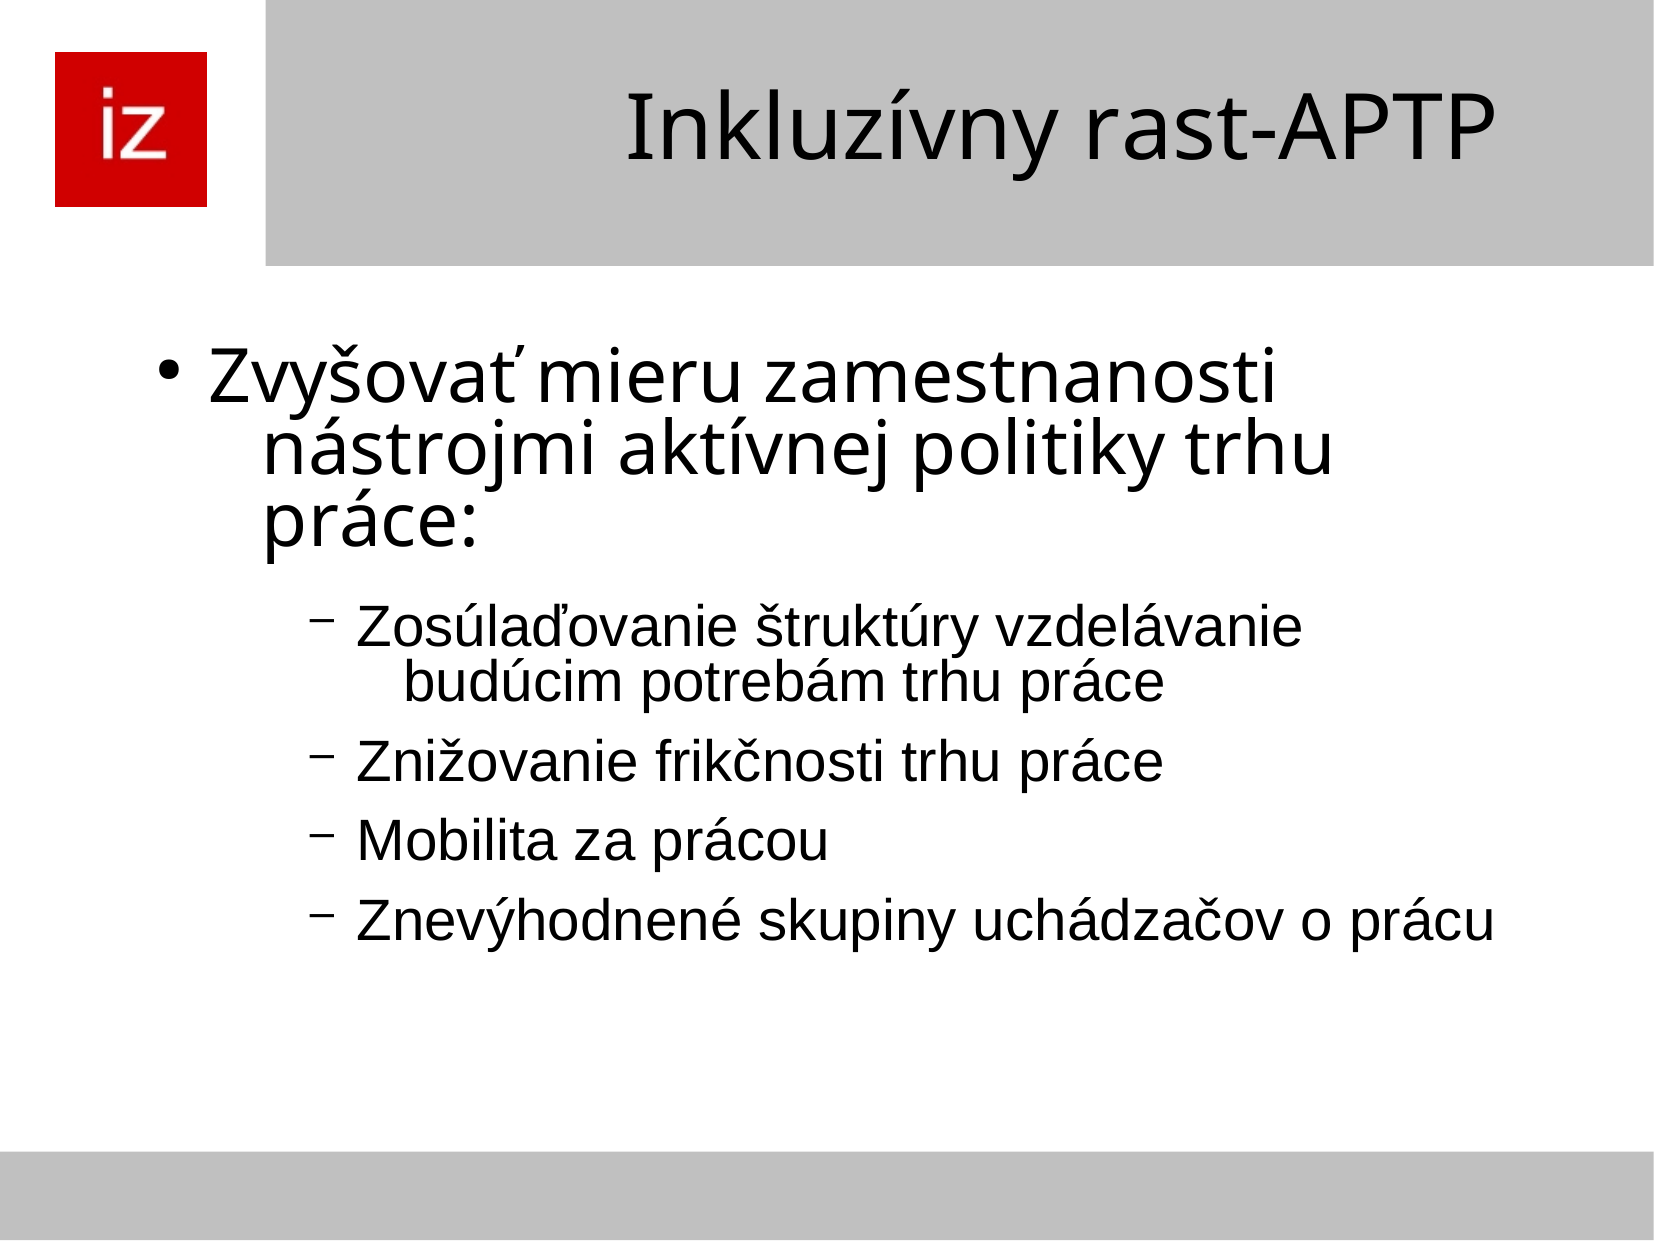

# Inkluzívny rast-APTP
Zvyšovať mieru zamestnanosti nástrojmi aktívnej politiky trhu práce:
Zosúlaďovanie štruktúry vzdelávanie budúcim potrebám trhu práce
Znižovanie frikčnosti trhu práce
Mobilita za prácou
Znevýhodnené skupiny uchádzačov o prácu